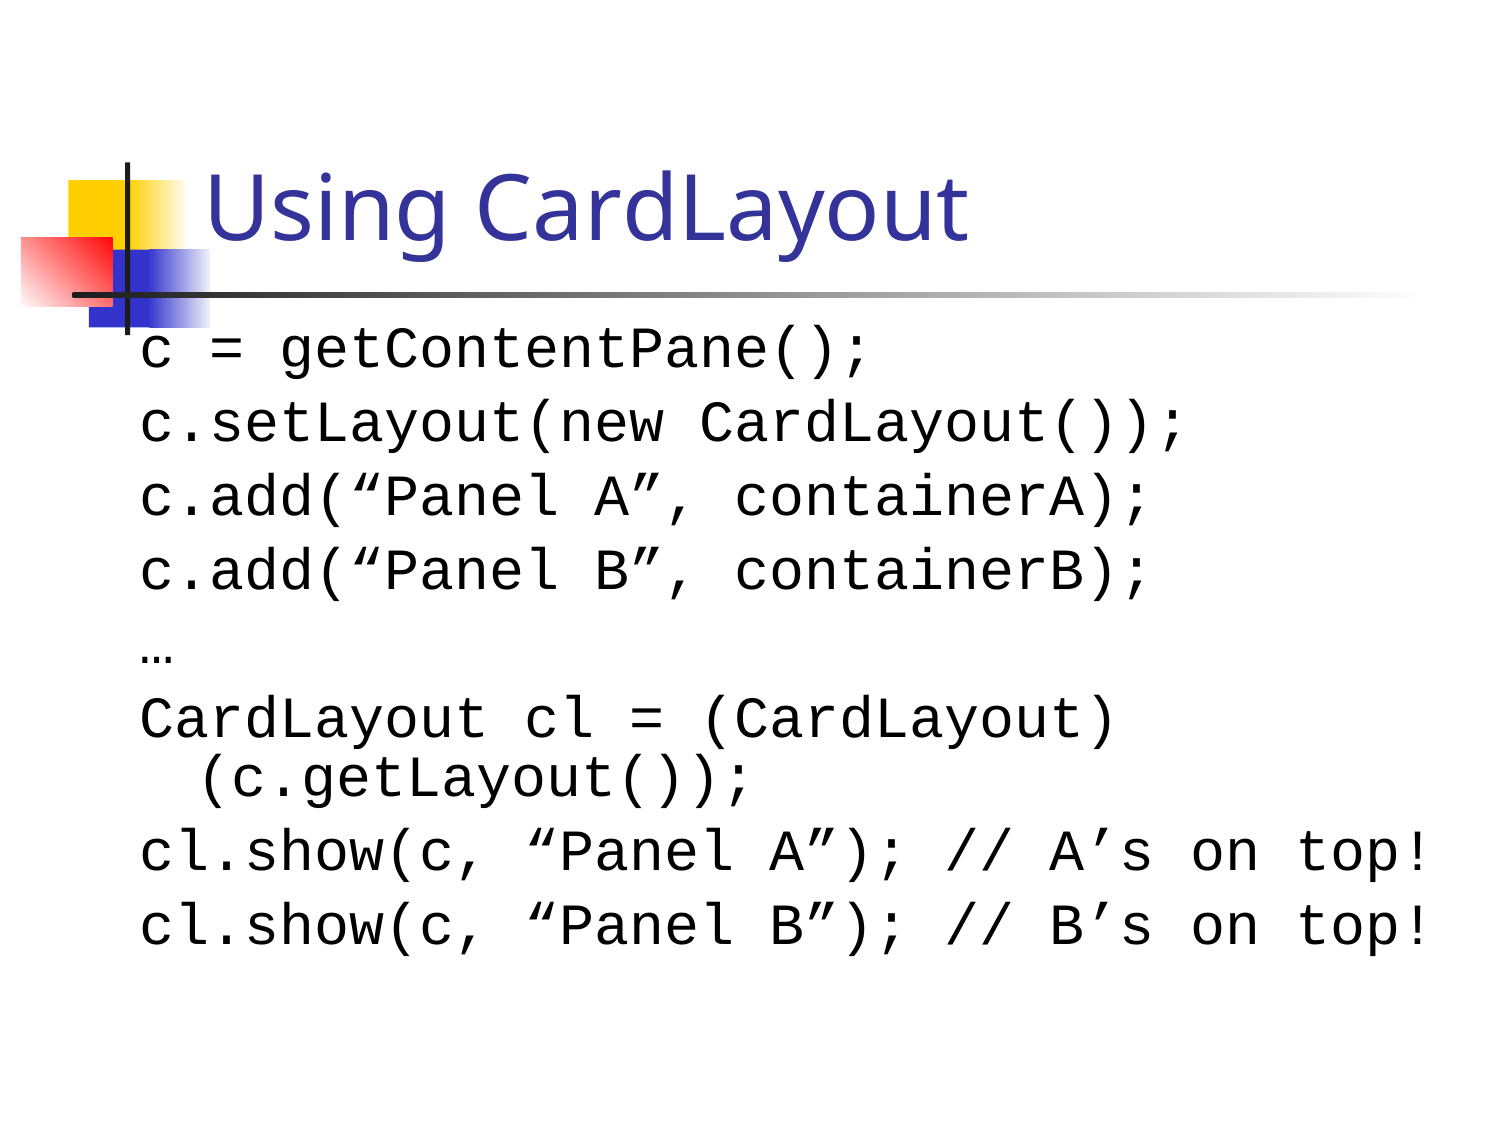

# Using CardLayout
c = getContentPane();
c.setLayout(new CardLayout());
c.add(“Panel A”, containerA);
c.add(“Panel B”, containerB);
…
CardLayout cl = (CardLayout)(c.getLayout());
cl.show(c, “Panel A”); // A’s on top!
cl.show(c, “Panel B”); // B’s on top!